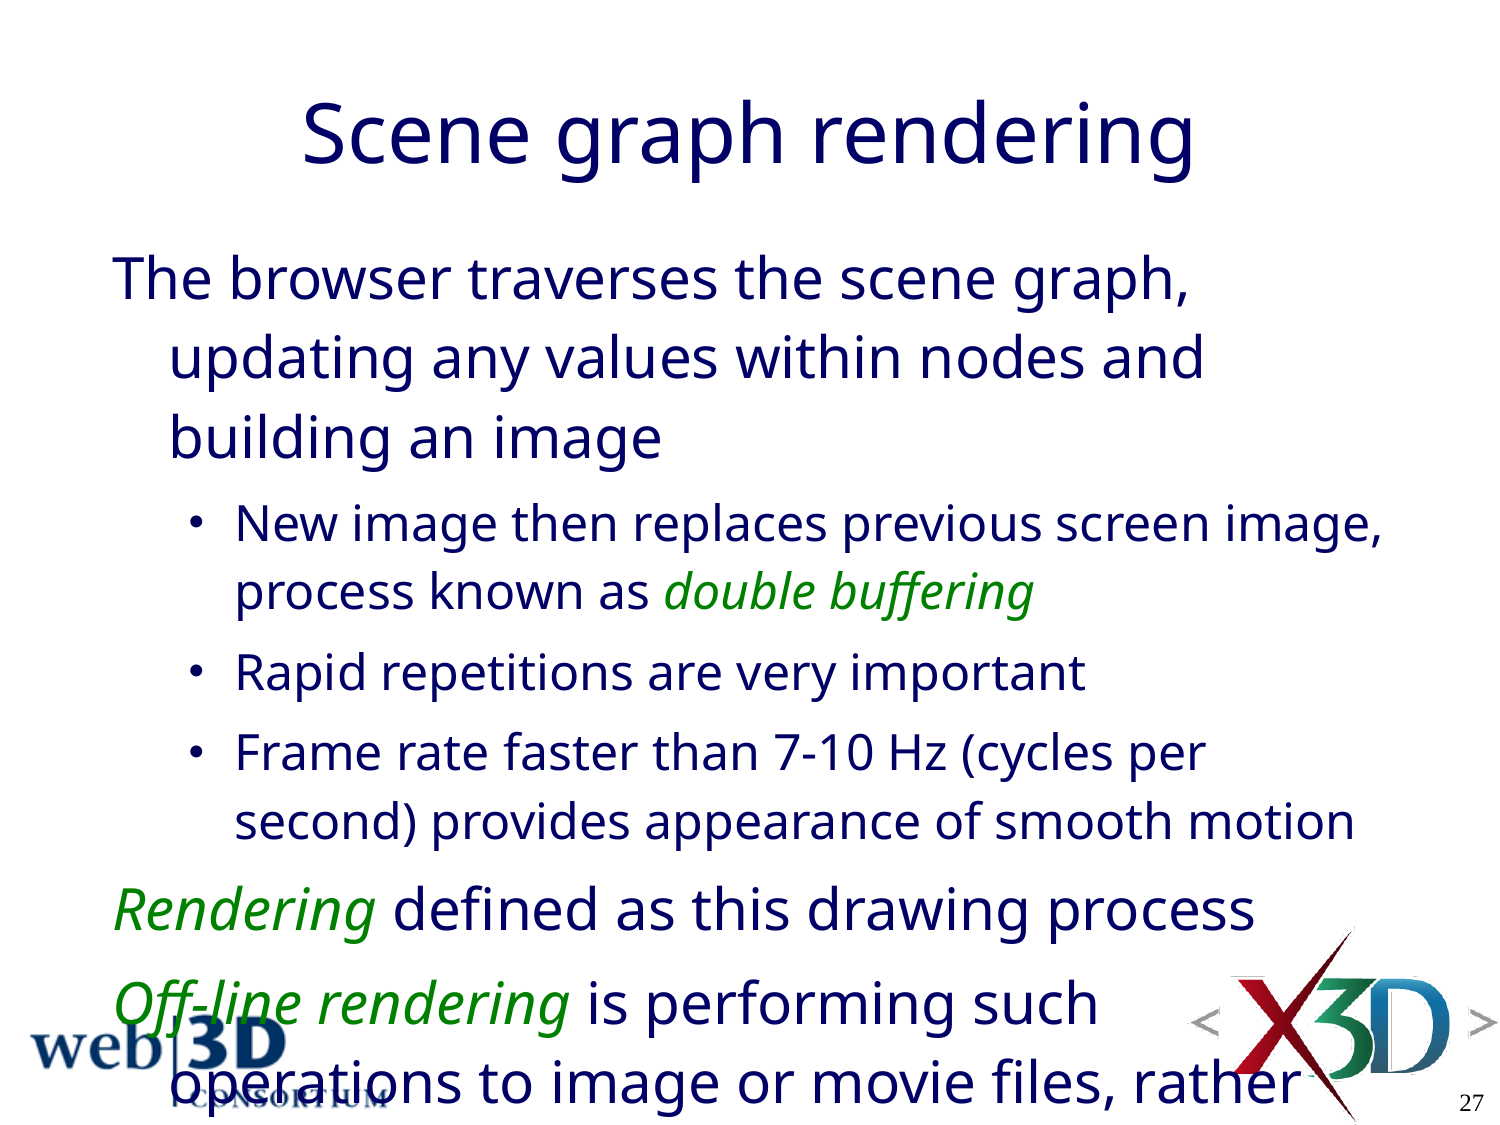

# Scene graph rendering
The browser traverses the scene graph, updating any values within nodes and building an image
New image then replaces previous screen image, process known as double buffering
Rapid repetitions are very important
Frame rate faster than 7-10 Hz (cycles per second) provides appearance of smooth motion
Rendering defined as this drawing process
Off-line rendering is performing such operations to image or movie files, rather than display